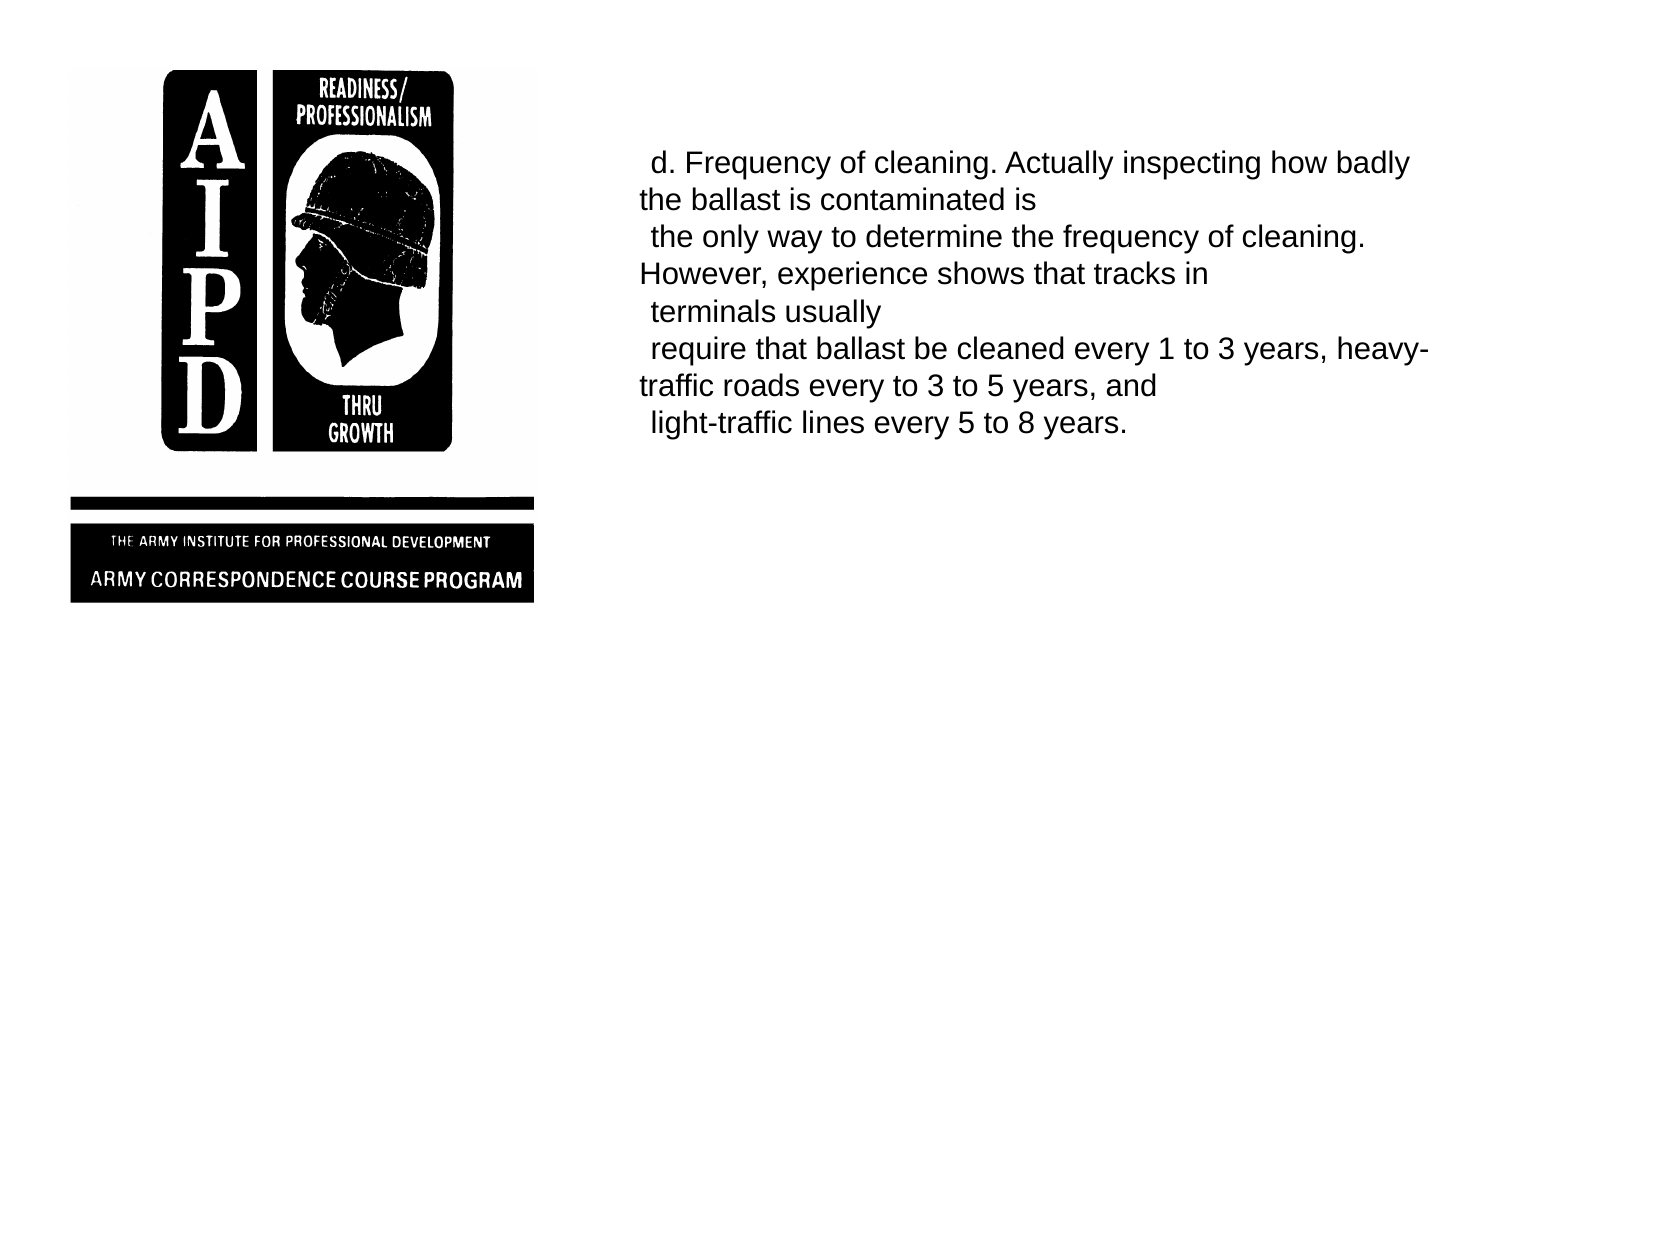

d. Frequency of cleaning. Actually inspecting how badly the ballast is contaminated is
the only way to determine the frequency of cleaning. However, experience shows that tracks in
terminals usually
require that ballast be cleaned every 1 to 3 years, heavy-traffic roads every to 3 to 5 years, and
light-traffic lines every 5 to 8 years.